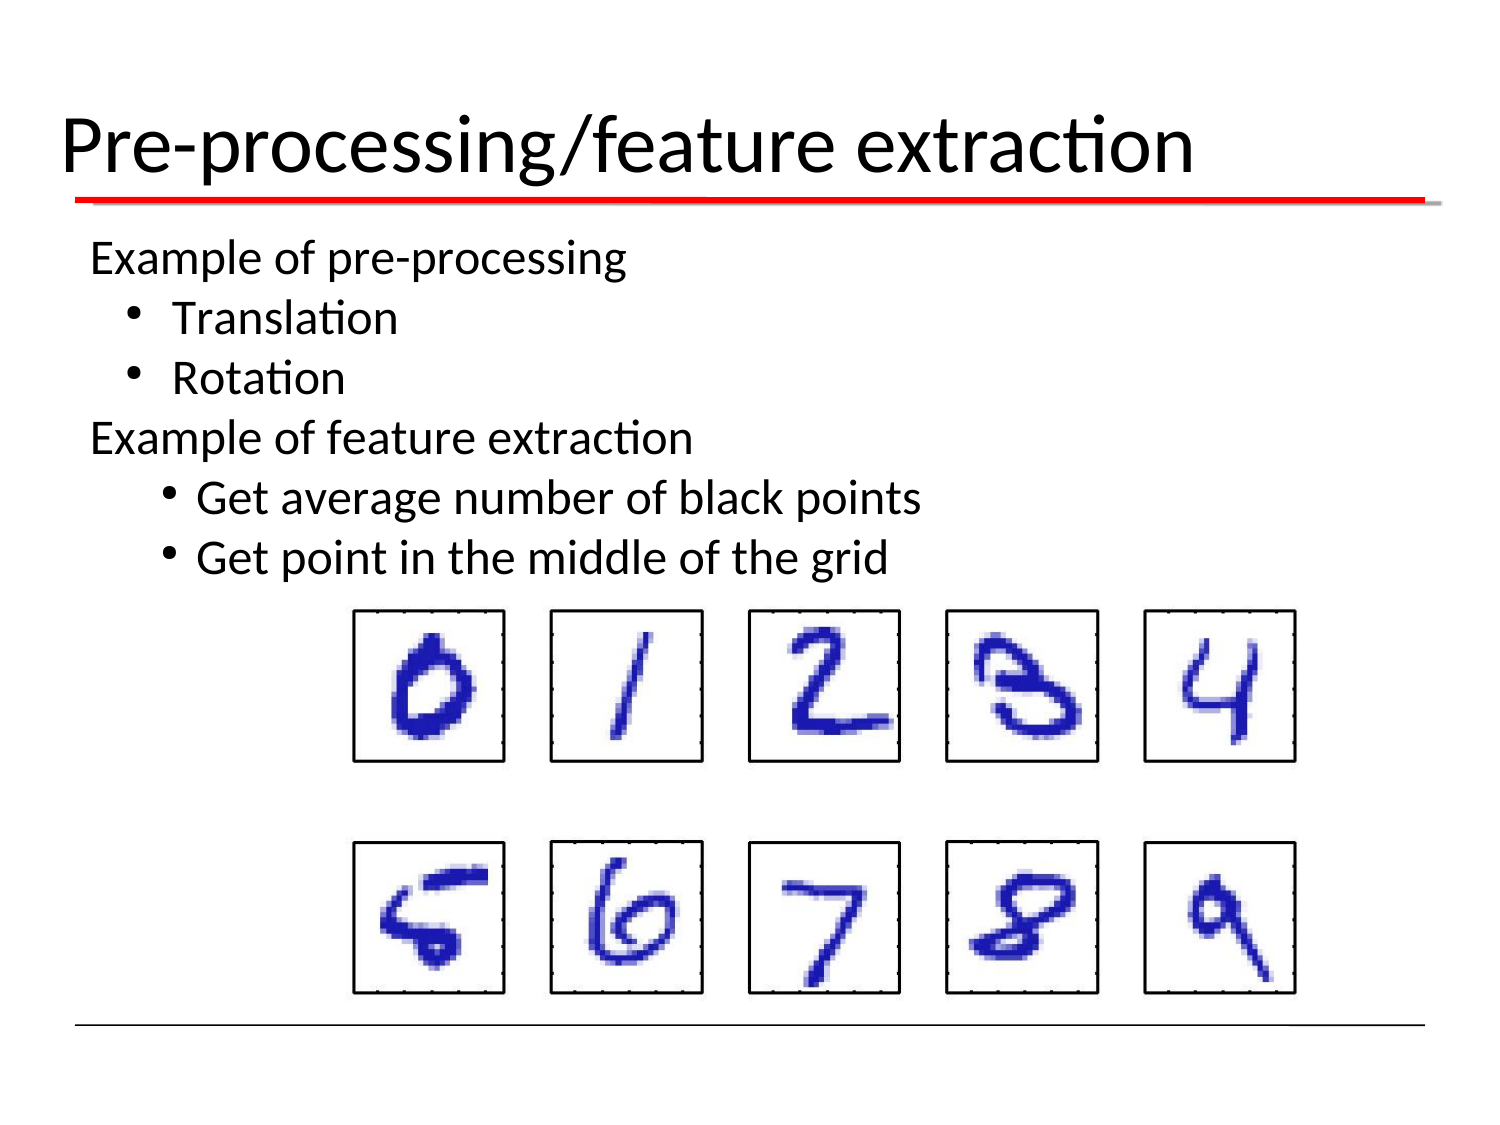

# Pre-processing/feature extraction
Example of pre-processing
 Translation
 Rotation
Example of feature extraction
Get average number of black points
Get point in the middle of the grid